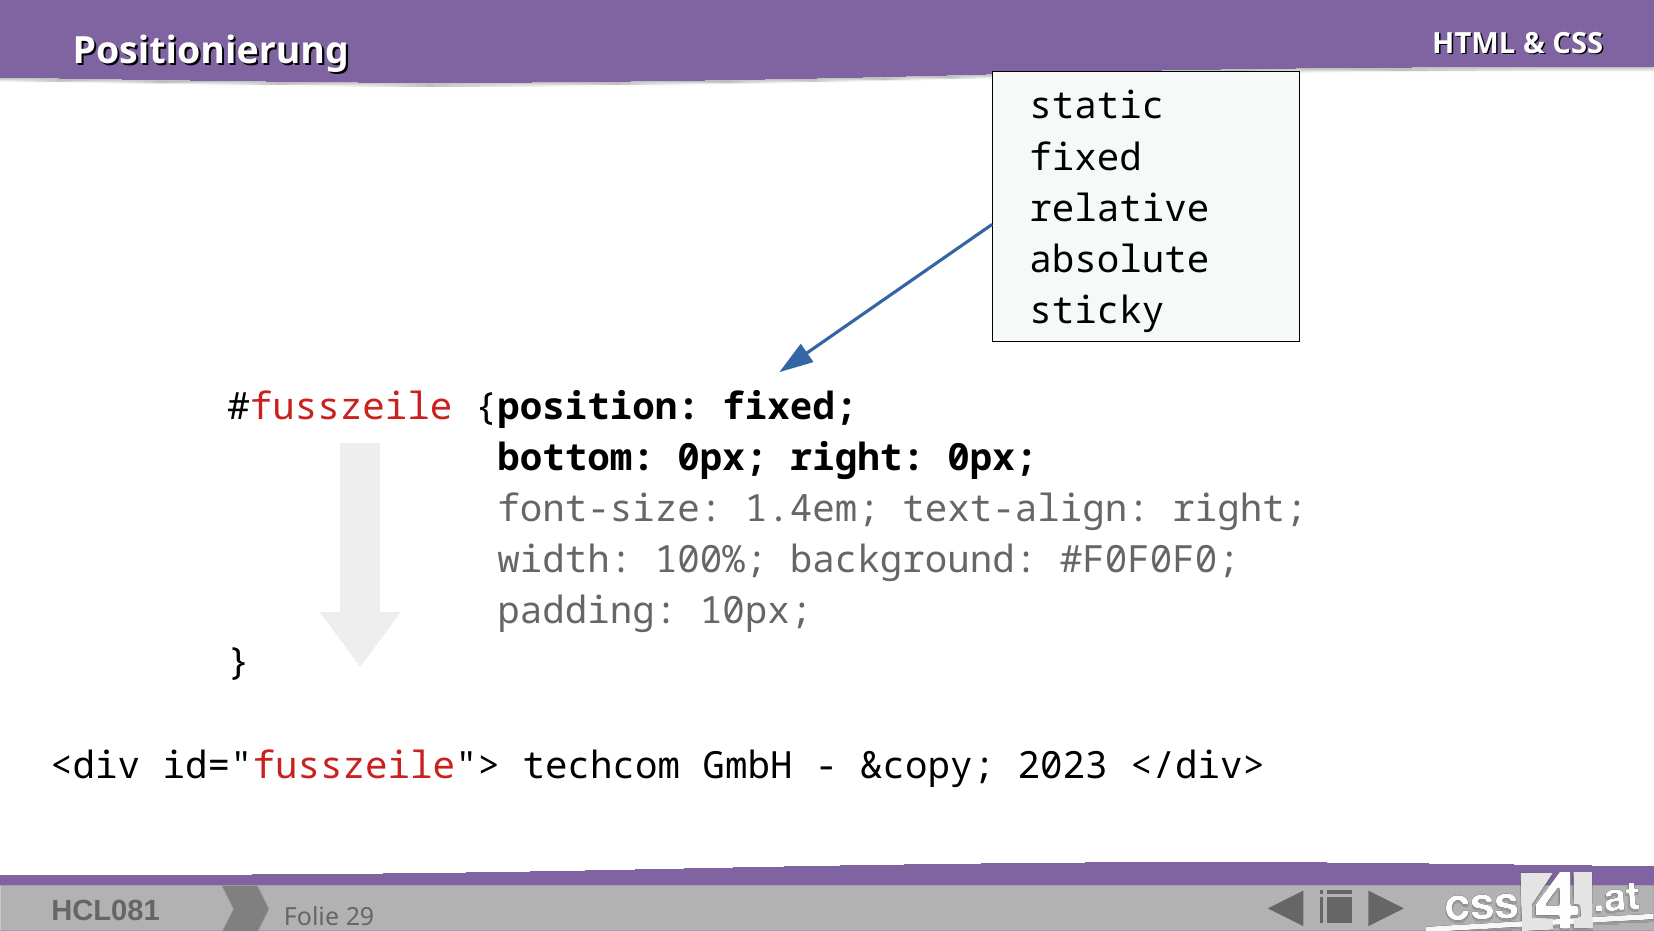

HTML & CSS
Positionierung
 static
 fixed
 relative
 absolute
 sticky
#fusszeile {position: fixed;
 bottom: 0px; right: 0px;
 font-size: 1.4em; text-align: right;
 width: 100%; background: #F0F0F0;
 padding: 10px;
}
<div id="fusszeile"> techcom GmbH - &copy; 2023 </div>
HCL081
Folie